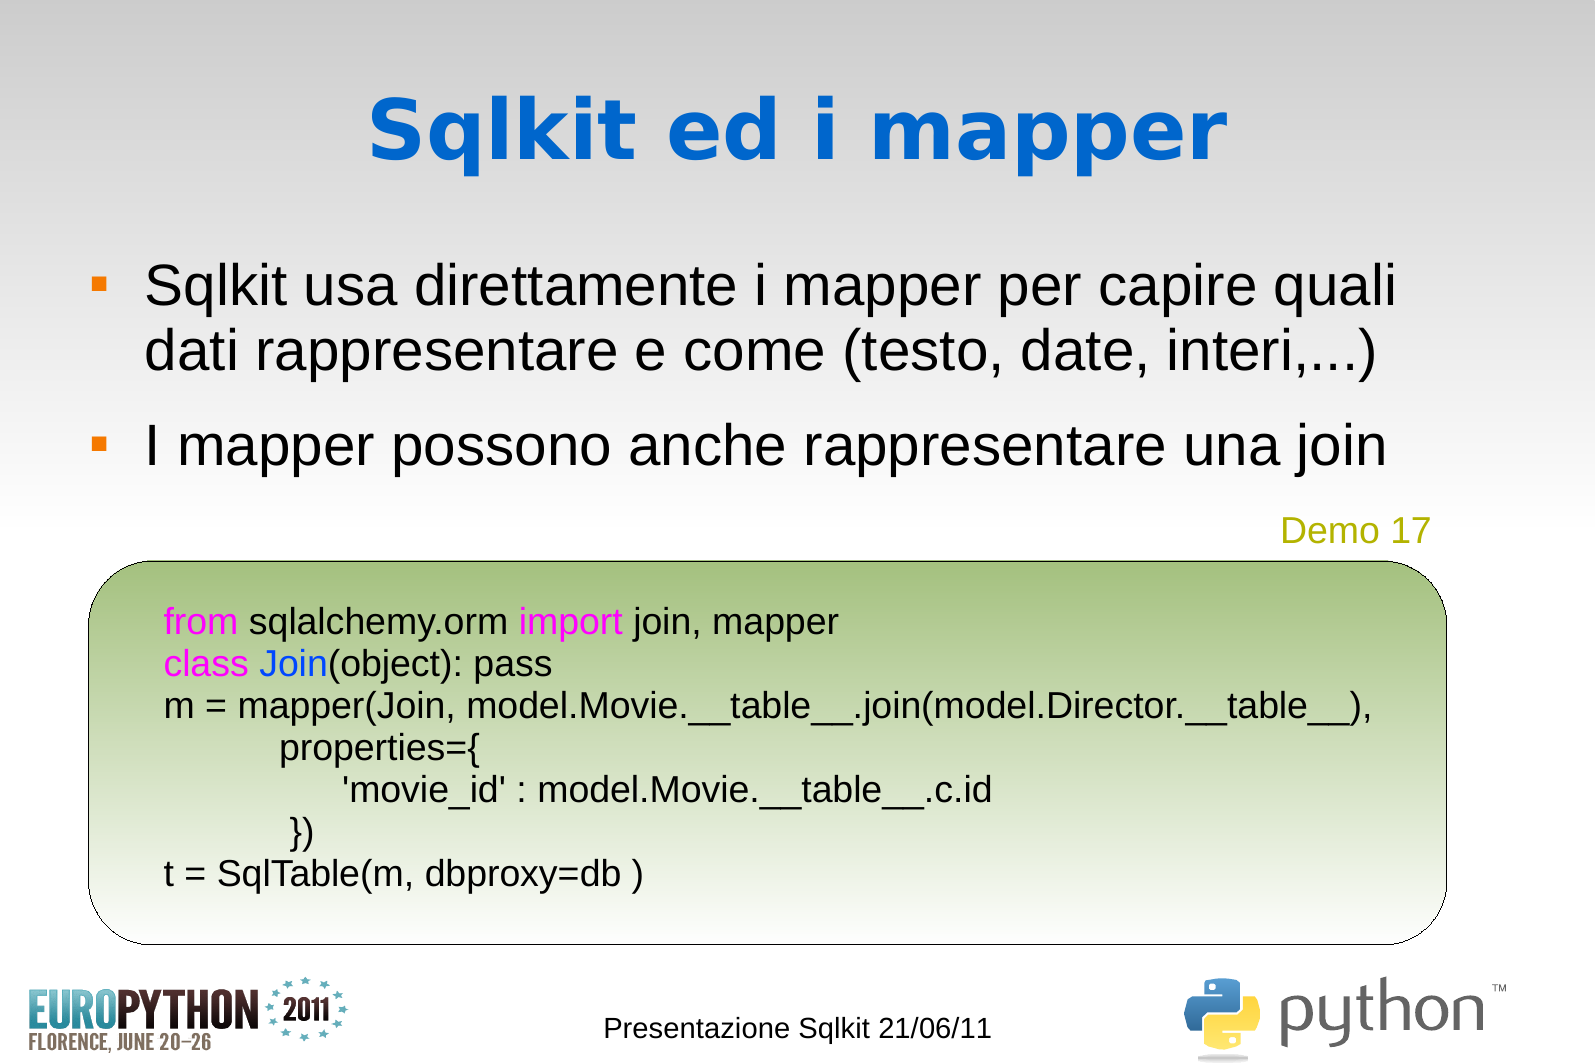

# Sqlkit ed i mapper
Sqlkit usa direttamente i mapper per capire quali dati rappresentare e come (testo, date, interi,...)
I mapper possono anche rappresentare una join
Demo 17
from sqlalchemy.orm import join, mapper
class Join(object): pass
m = mapper(Join, model.Movie.__table__.join(model.Director.__table__),
 properties={
 'movie_id' : model.Movie.__table__.c.id
 })
t = SqlTable(m, dbproxy=db )